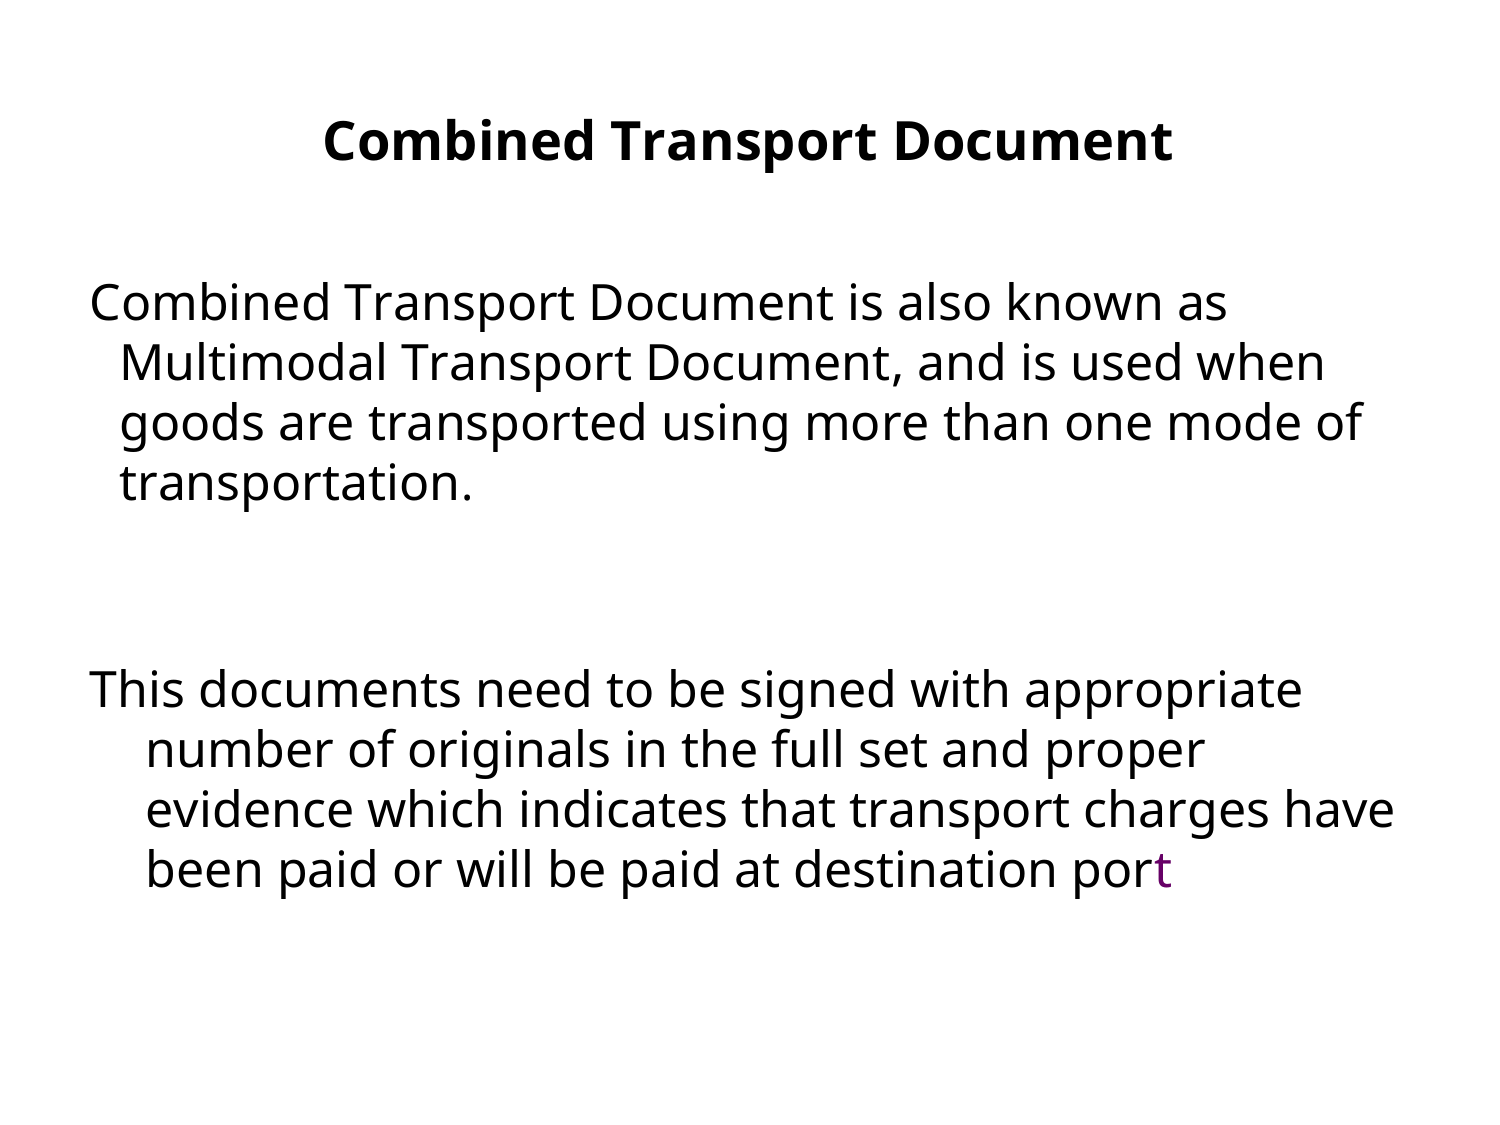

# Combined Combined Transport Document Document
Combined Transport Document is also known as Multimodal Transport Document, and is used when goods are transported using more than one mode of transportation.
This documents need to be signed with appropriate number of originals in the full set and proper evidence which indicates that transport charges have been paid or will be paid at destination port